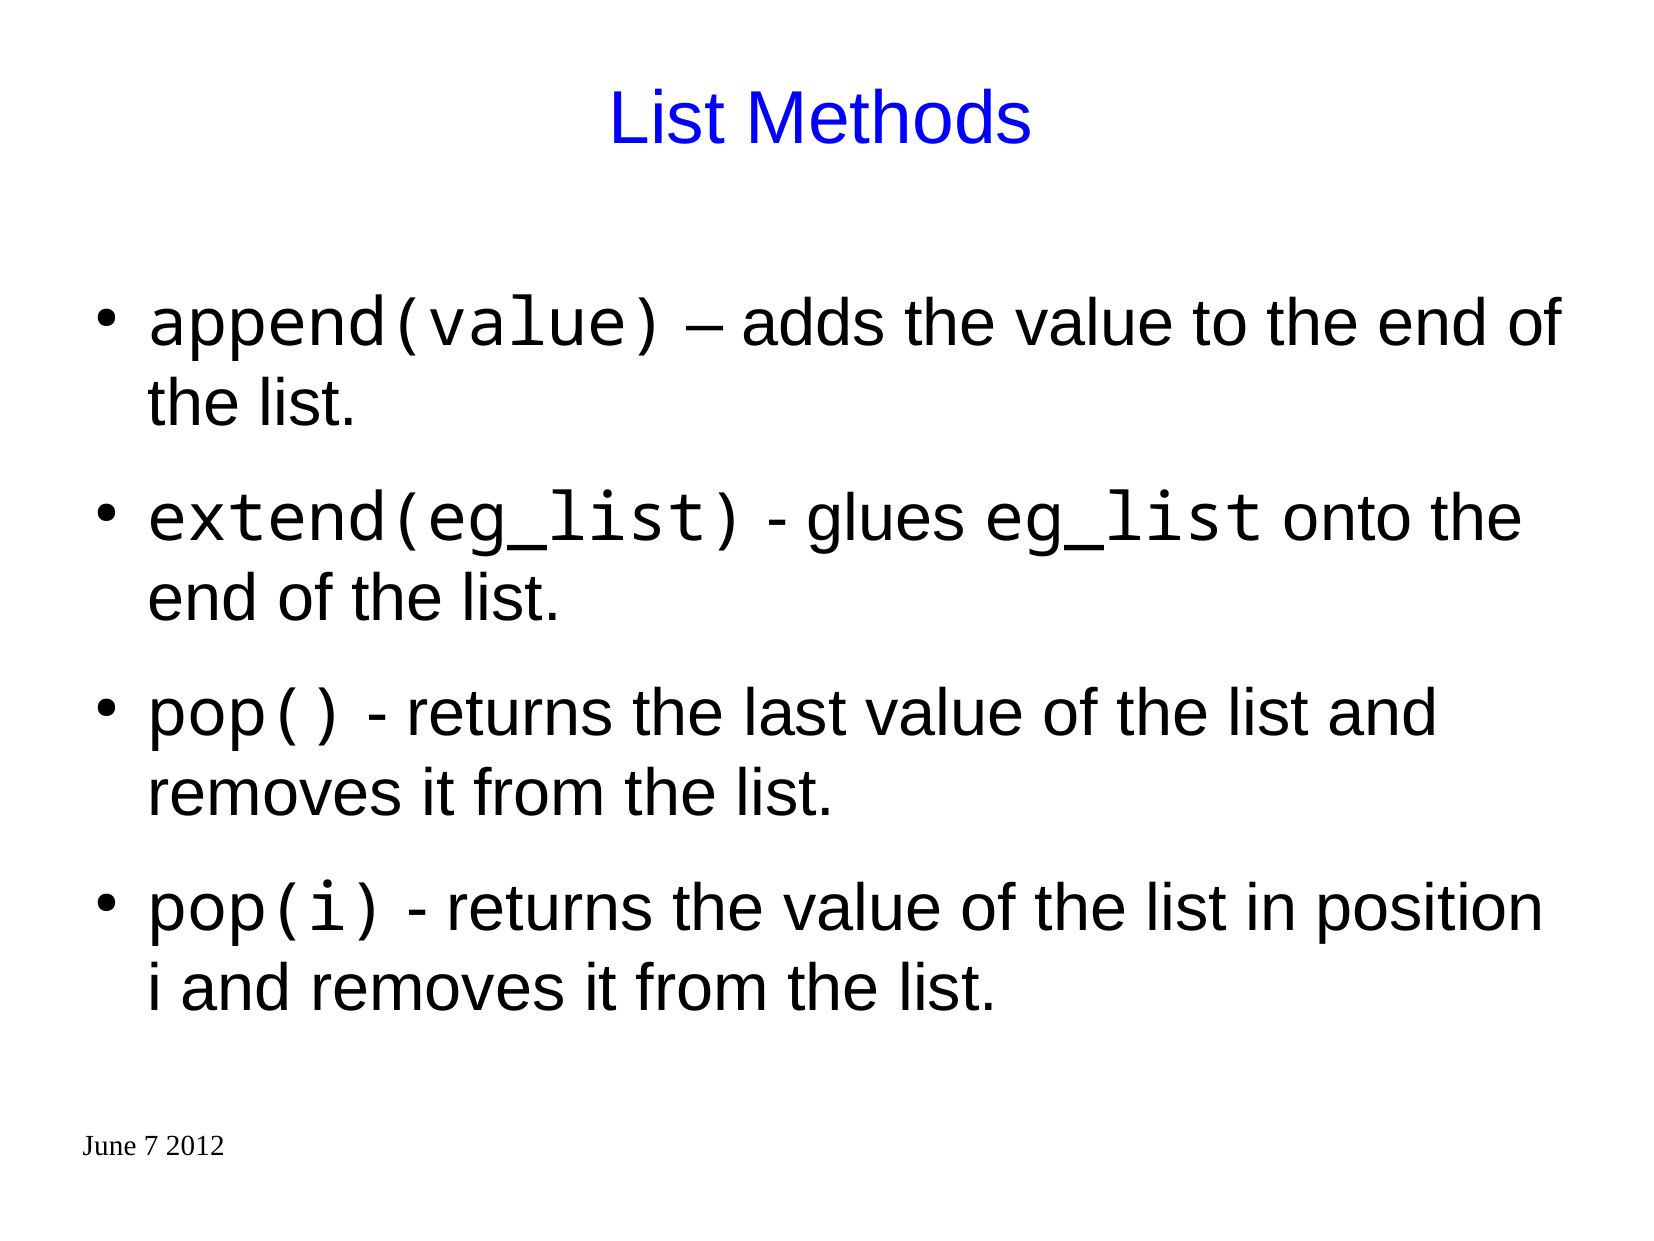

# List Methods
append(value) – adds the value to the end of the list.
extend(eg_list) - glues eg_list onto the end of the list.
pop() - returns the last value of the list and removes it from the list.
pop(i) - returns the value of the list in position i and removes it from the list.
June 7 2012